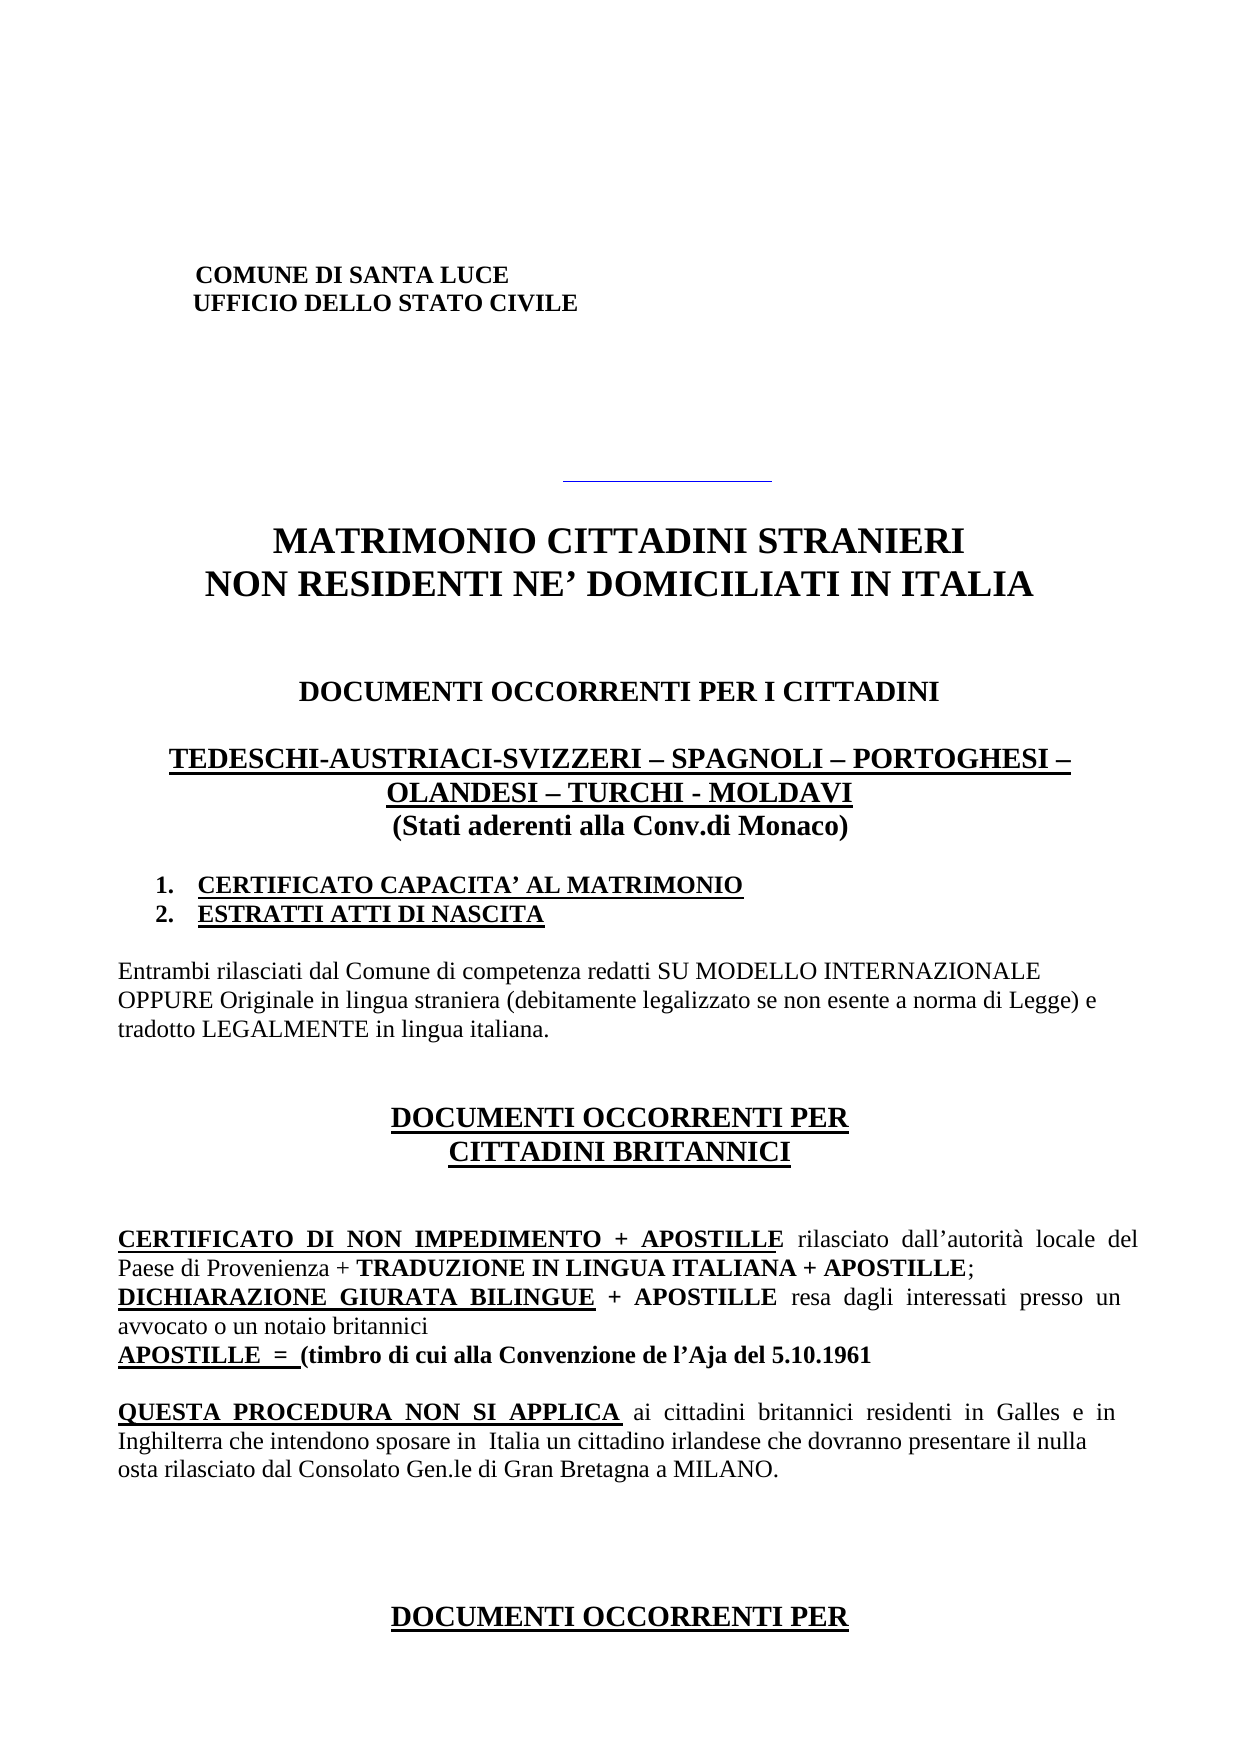

COMUNE DI SANTA LUCE
 UFFICIO DELLO STATO CIVILE
MATRIMONIO CITTADINI STRANIERI
NON RESIDENTI NE’ DOMICILIATI IN ITALIA
DOCUMENTI OCCORRENTI PER I CITTADINI
TEDESCHI-AUSTRIACI-SVIZZERI – SPAGNOLI – PORTOGHESI –
OLANDESI – TURCHI - MOLDAVI
(Stati aderenti alla Conv.di Monaco)
1.
CERTIFICATO CAPACITA’ AL MATRIMONIO
2.
ESTRATTI ATTI DI NASCITA
Entrambi rilasciati dal Comune di competenza redatti SU MODELLO INTERNAZIONALE
OPPURE Originale in lingua straniera (debitamente legalizzato se non esente a norma di Legge) e
tradotto LEGALMENTE in lingua italiana.
DOCUMENTI OCCORRENTI PER
CITTADINI BRITANNICI
CERTIFICATO DI NON IMPEDIMENTO + APOSTILLE rilasciato dall’autorità locale del
Paese di Provenienza + TRADUZIONE IN LINGUA ITALIANA + APOSTILLE;
DICHIARAZIONE GIURATA BILINGUE + APOSTILLE resa dagli interessati presso un
avvocato o un notaio britannici
APOSTILLE = (timbro di cui alla Convenzione de l’Aja del 5.10.1961
QUESTA PROCEDURA NON SI APPLICA ai cittadini britannici residenti in Galles e in
Inghilterra che intendono sposare in Italia un cittadino irlandese che dovranno presentare il nulla
osta rilasciato dal Consolato Gen.le di Gran Bretagna a MILANO.
DOCUMENTI OCCORRENTI PER